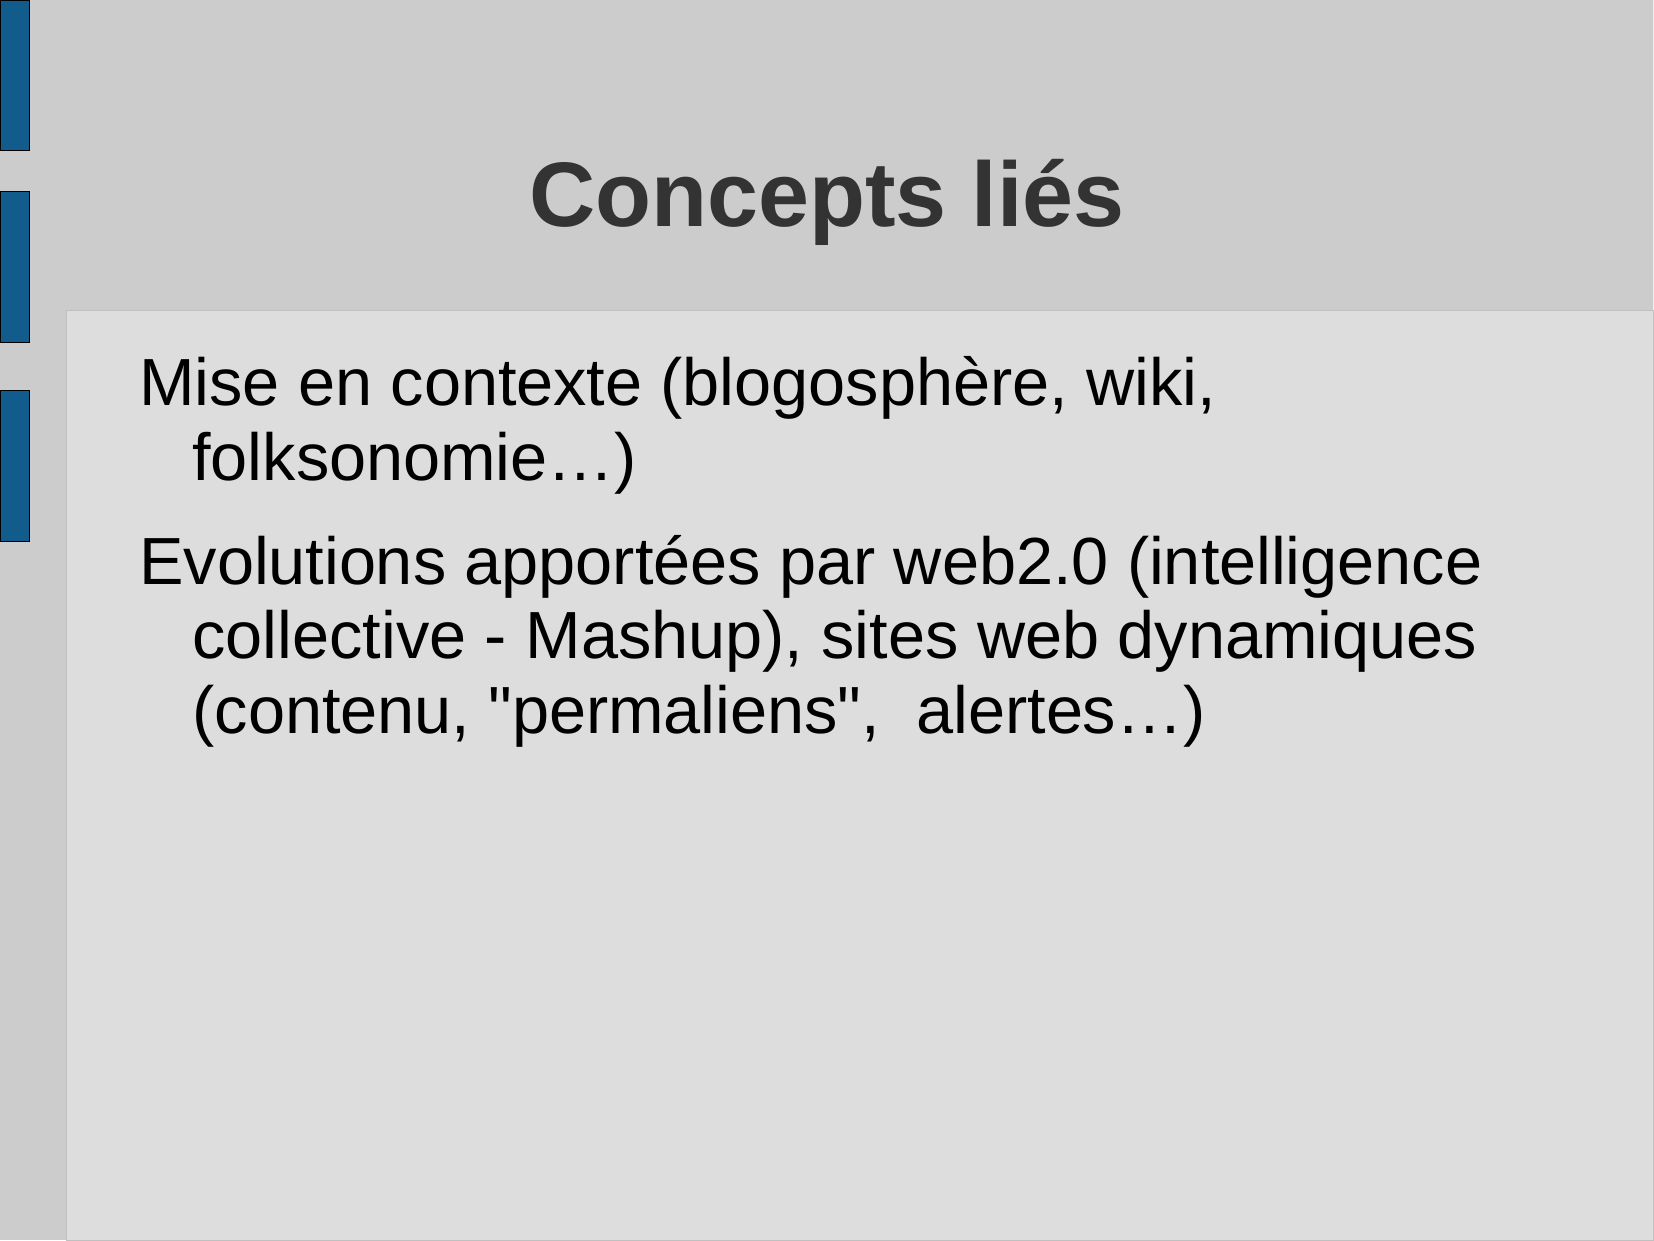

# Concepts liés
Mise en contexte (blogosphère, wiki, folksonomie…)
Evolutions apportées par web2.0 (intelligence collective - Mashup), sites web dynamiques (contenu, "permaliens", alertes…)